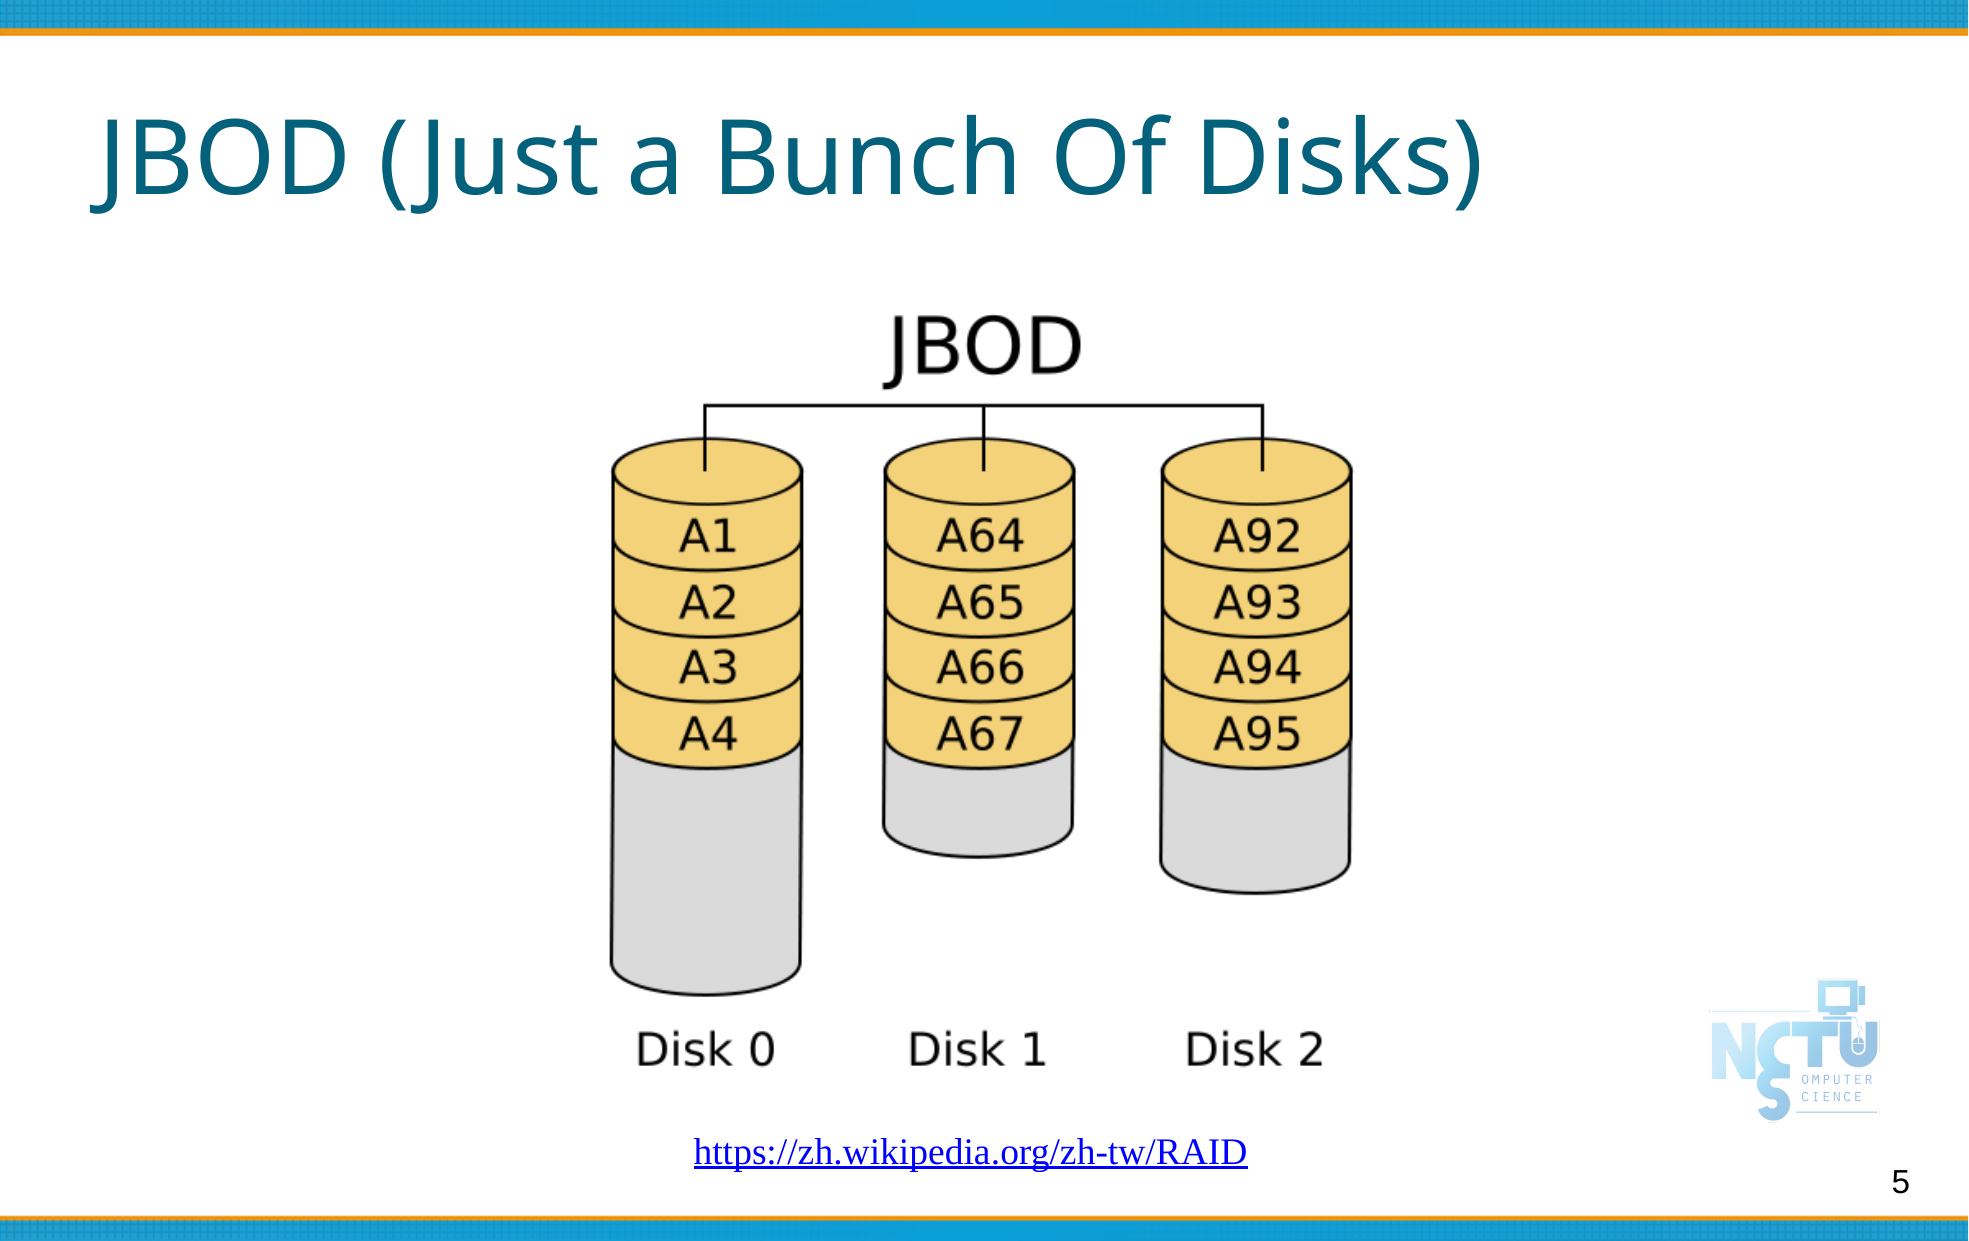

# JBOD (Just a Bunch Of Disks)
https://zh.wikipedia.org/zh-tw/RAID